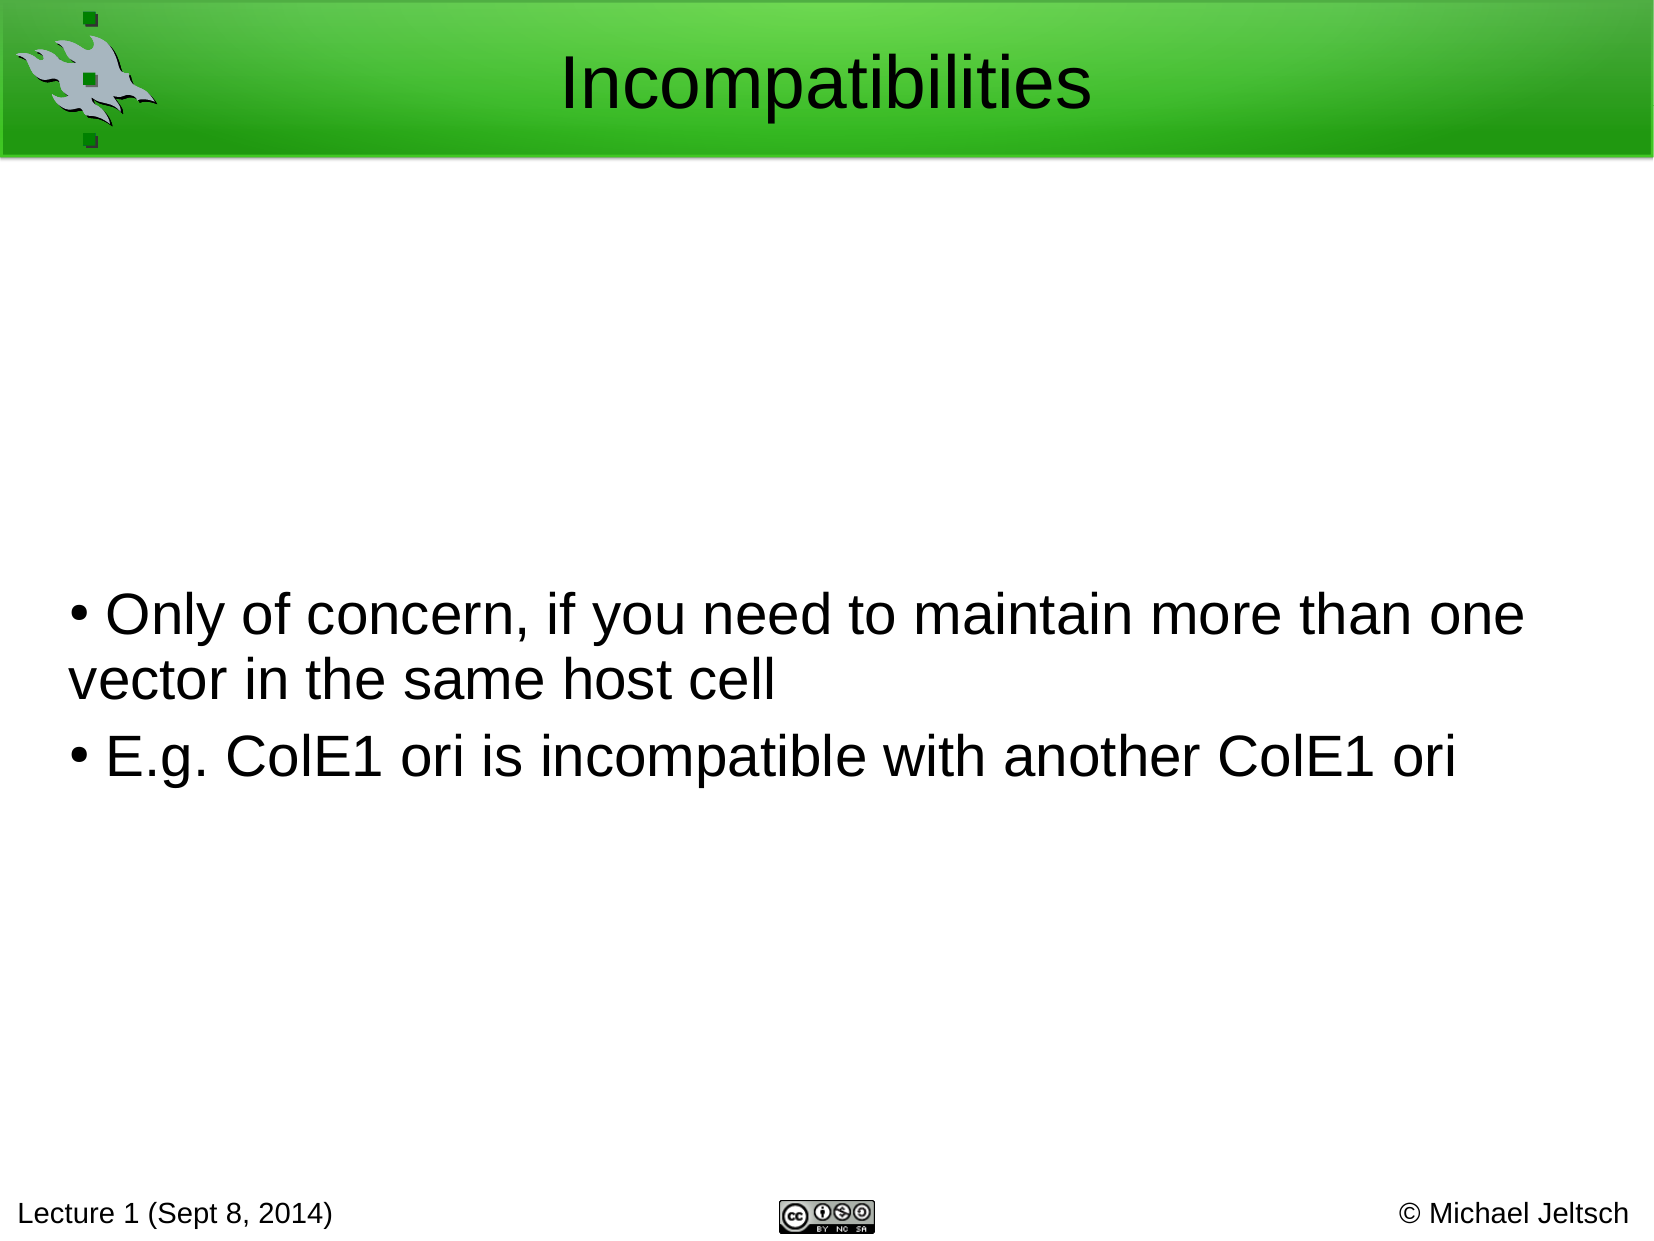

# Incompatibilities
 Only of concern, if you need to maintain more than one vector in the same host cell
 E.g. ColE1 ori is incompatible with another ColE1 ori